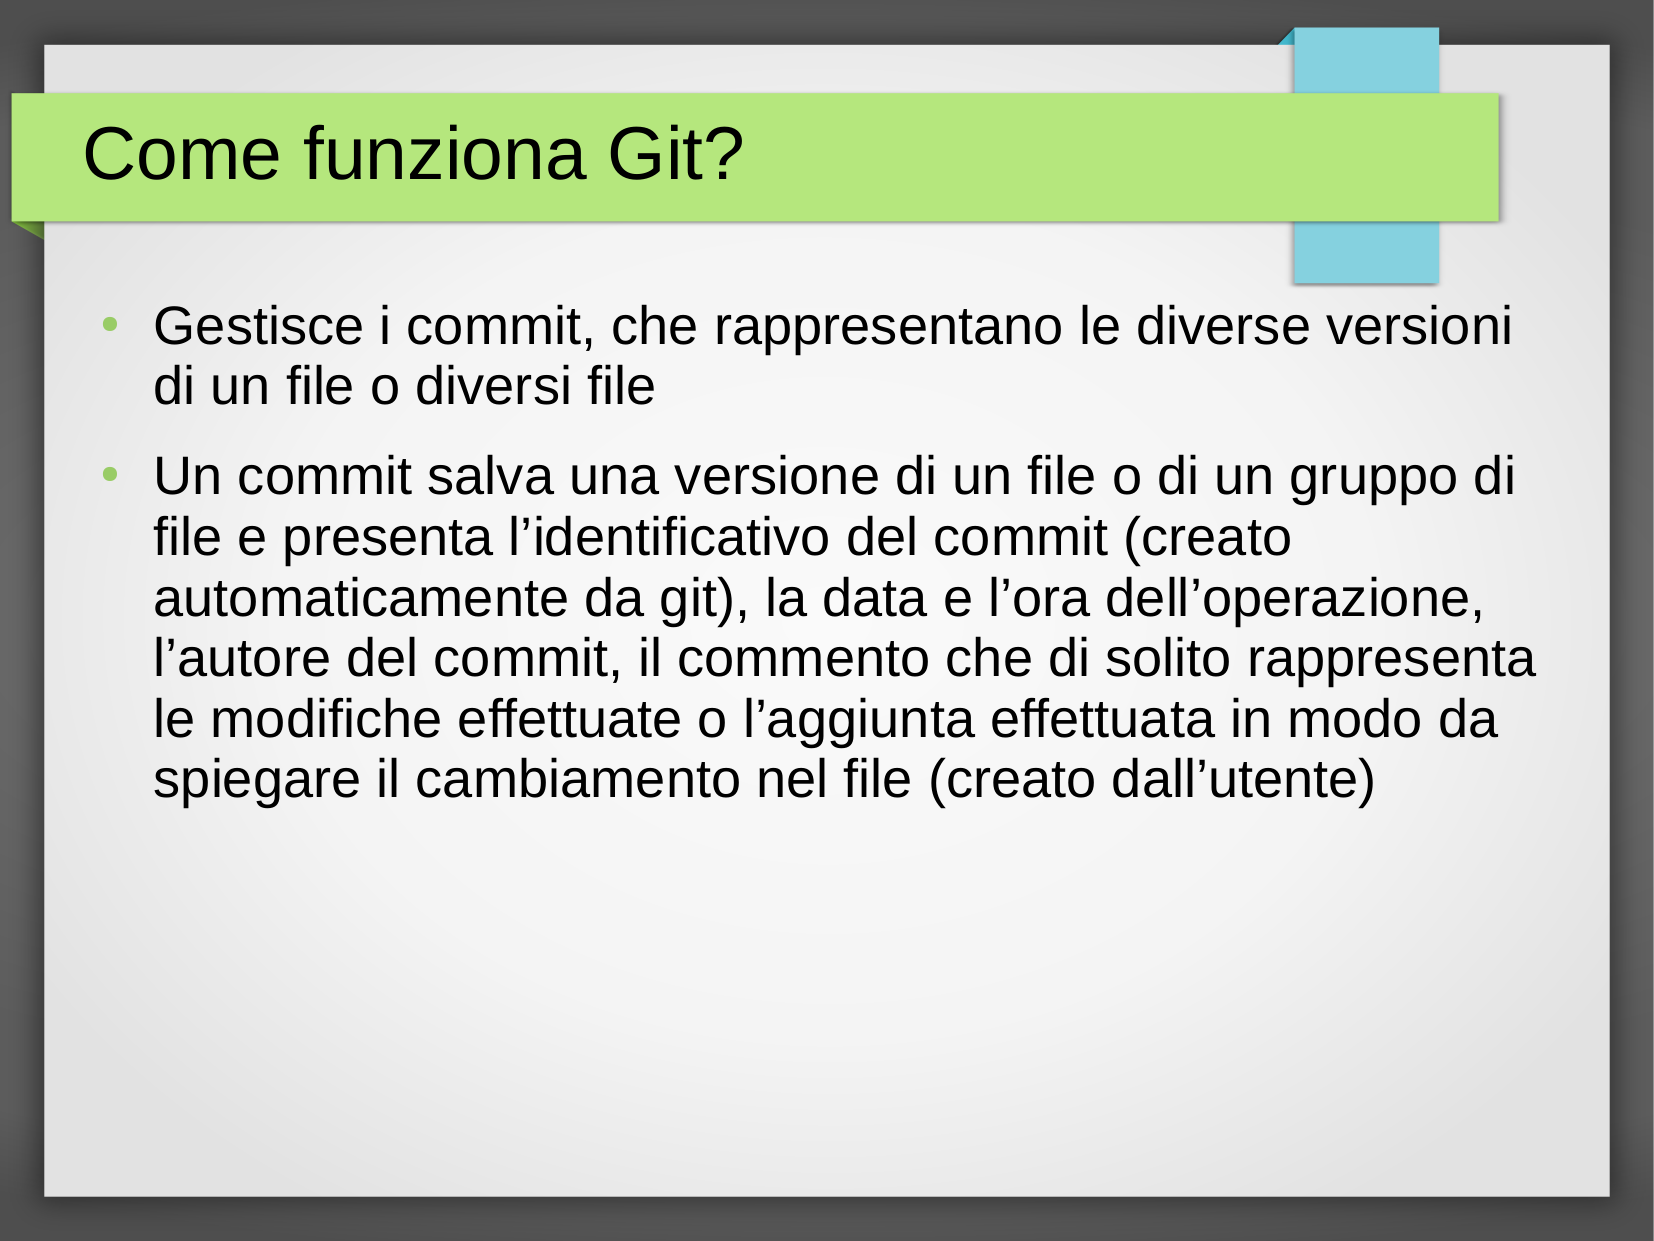

# Come funziona Git?
Gestisce i commit, che rappresentano le diverse versioni di un file o diversi file
Un commit salva una versione di un file o di un gruppo di file e presenta l’identificativo del commit (creato automaticamente da git), la data e l’ora dell’operazione, l’autore del commit, il commento che di solito rappresenta le modifiche effettuate o l’aggiunta effettuata in modo da spiegare il cambiamento nel file (creato dall’utente)